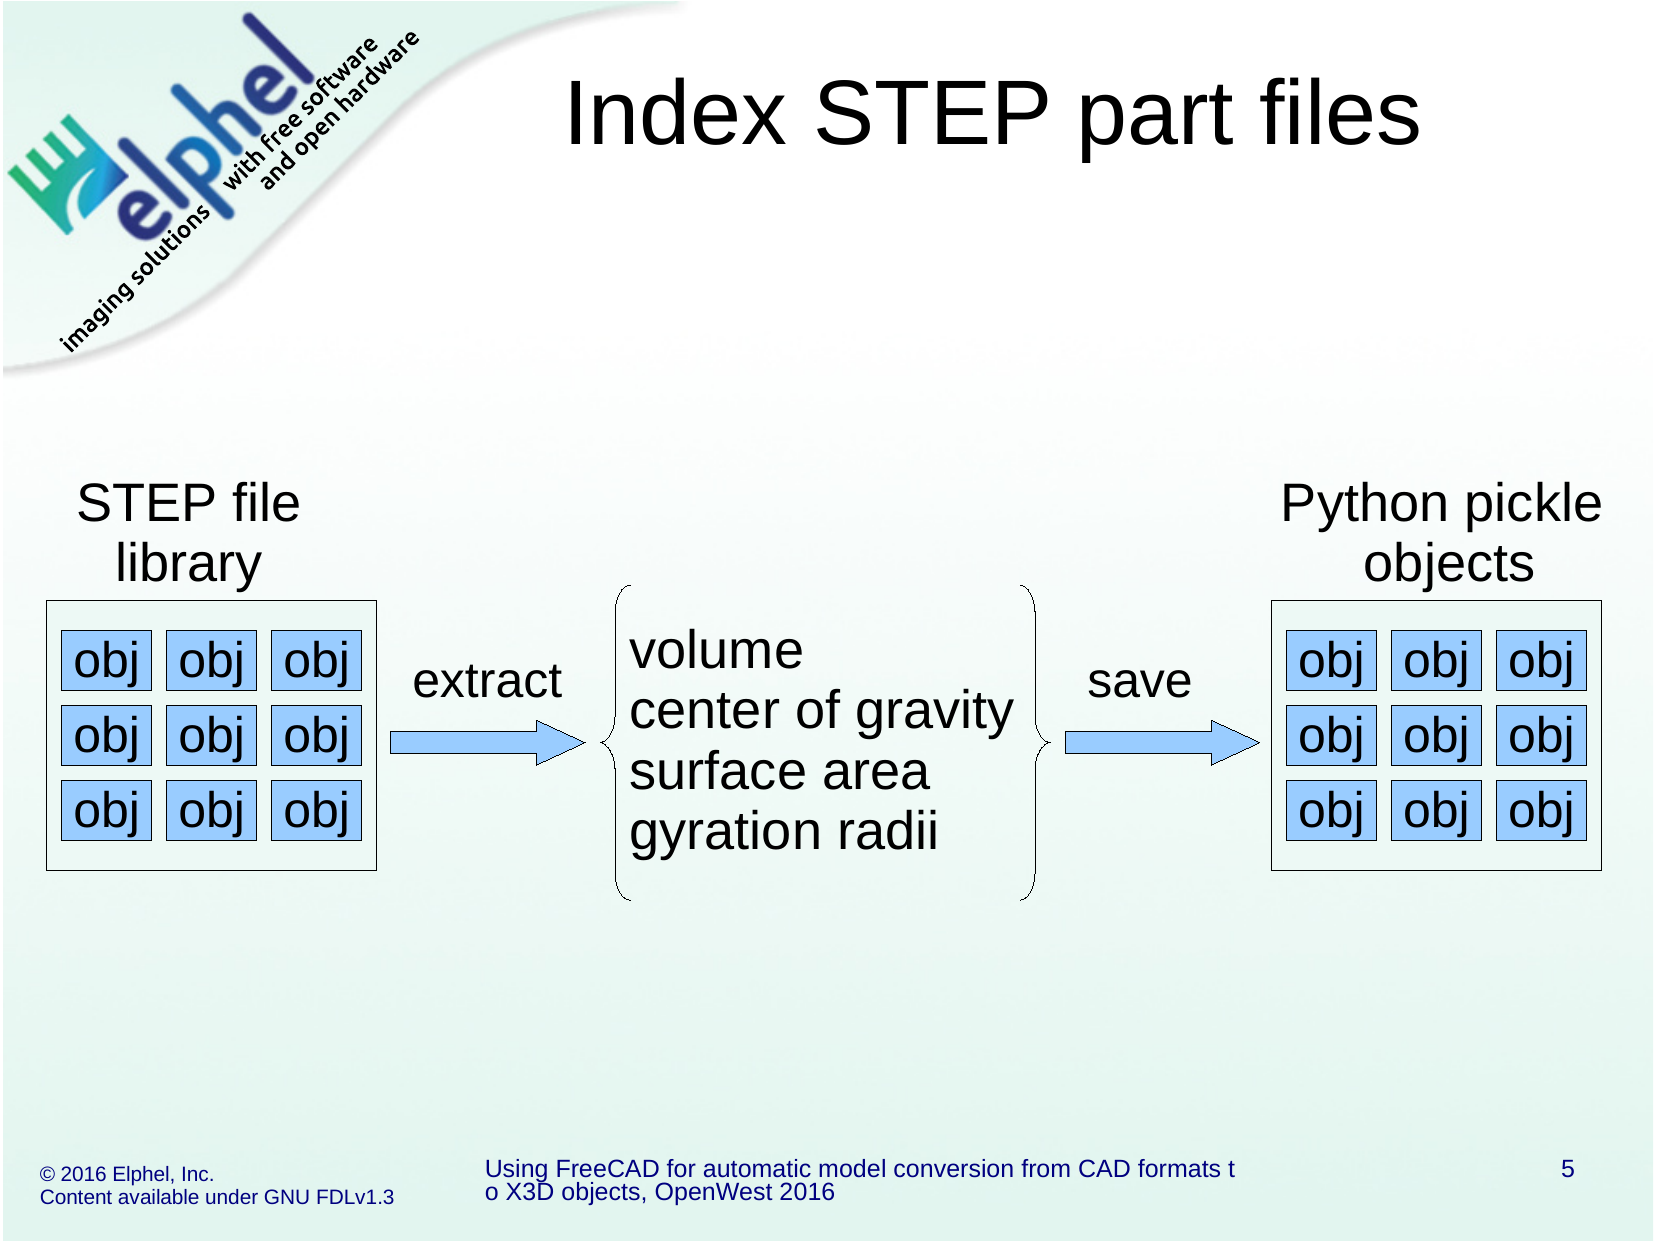

# Index STEP part files
STEP file
library
obj
obj
obj
obj
obj
obj
obj
obj
obj
obj
obj
obj
obj
obj
obj
obj
obj
obj
Python pickle
objects
obj
obj
obj
obj
obj
obj
obj
obj
obj
obj
obj
obj
obj
obj
obj
obj
obj
obj
volume
center of gravity
surface area
gyration radii
extract
save
Using FreeCAD for automatic model conversion from CAD formats to X3D objects, OpenWest 2016
5